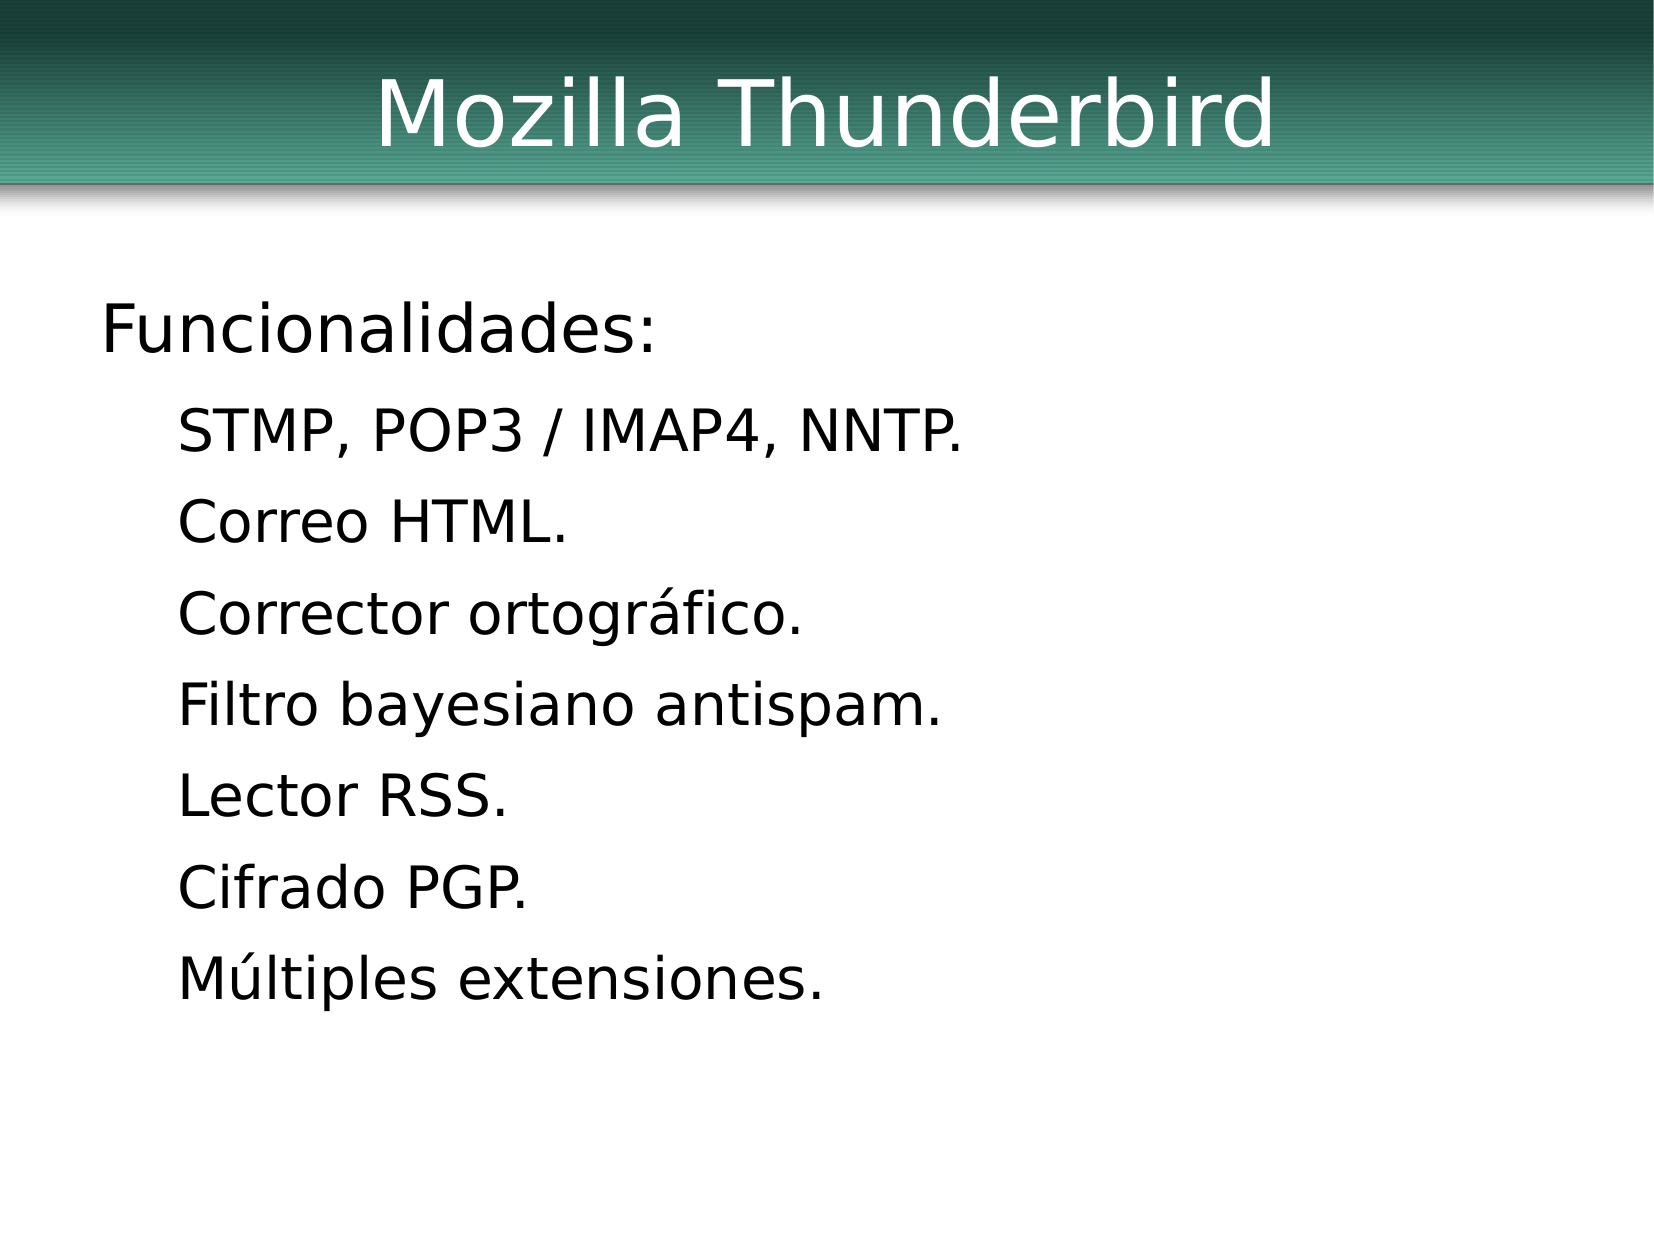

# Mozilla Thunderbird
Funcionalidades:
STMP, POP3 / IMAP4, NNTP.
Correo HTML.
Corrector ortográfico.
Filtro bayesiano antispam.
Lector RSS.
Cifrado PGP.
Múltiples extensiones.